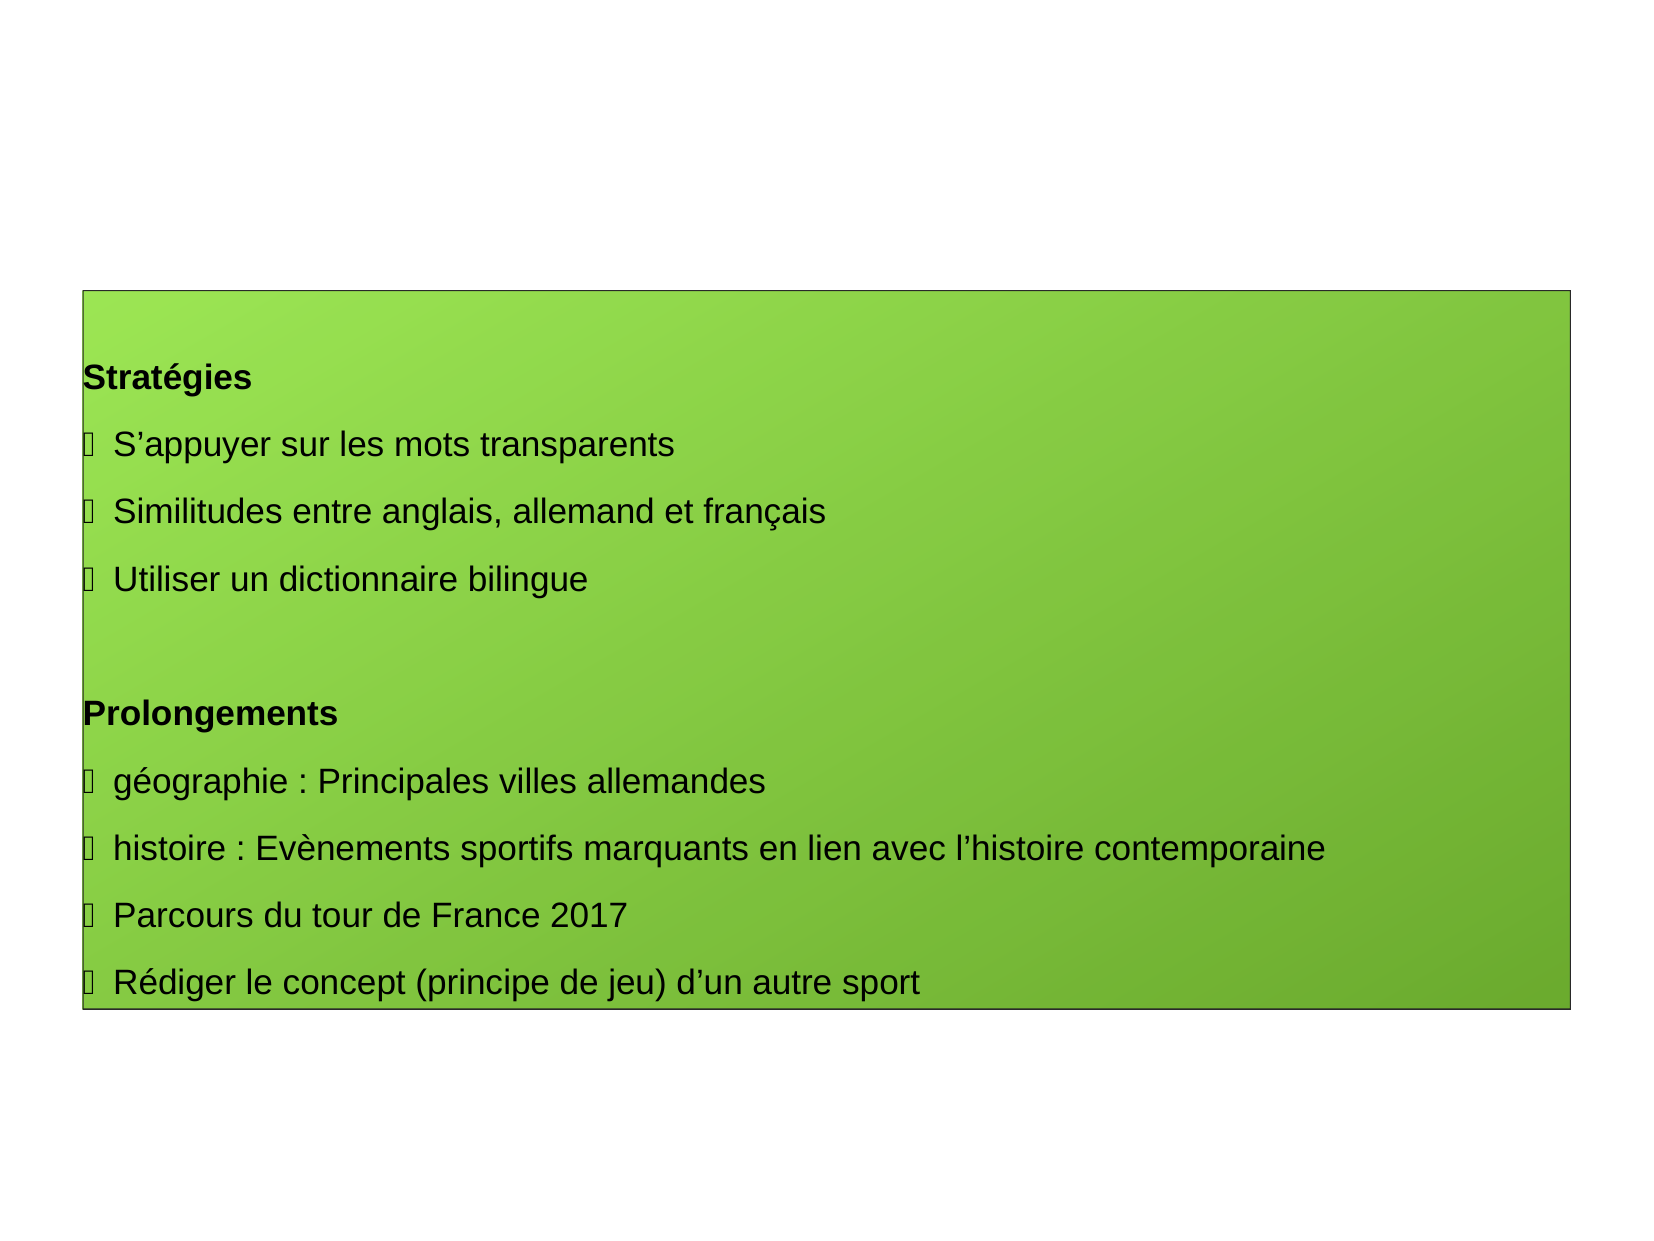

# Stratégies
 S’appuyer sur les mots transparents
 Similitudes entre anglais, allemand et français
 Utiliser un dictionnaire bilingue
Prolongements
 géographie : Principales villes allemandes
 histoire : Evènements sportifs marquants en lien avec l’histoire contemporaine
 Parcours du tour de France 2017
 Rédiger le concept (principe de jeu) d’un autre sport